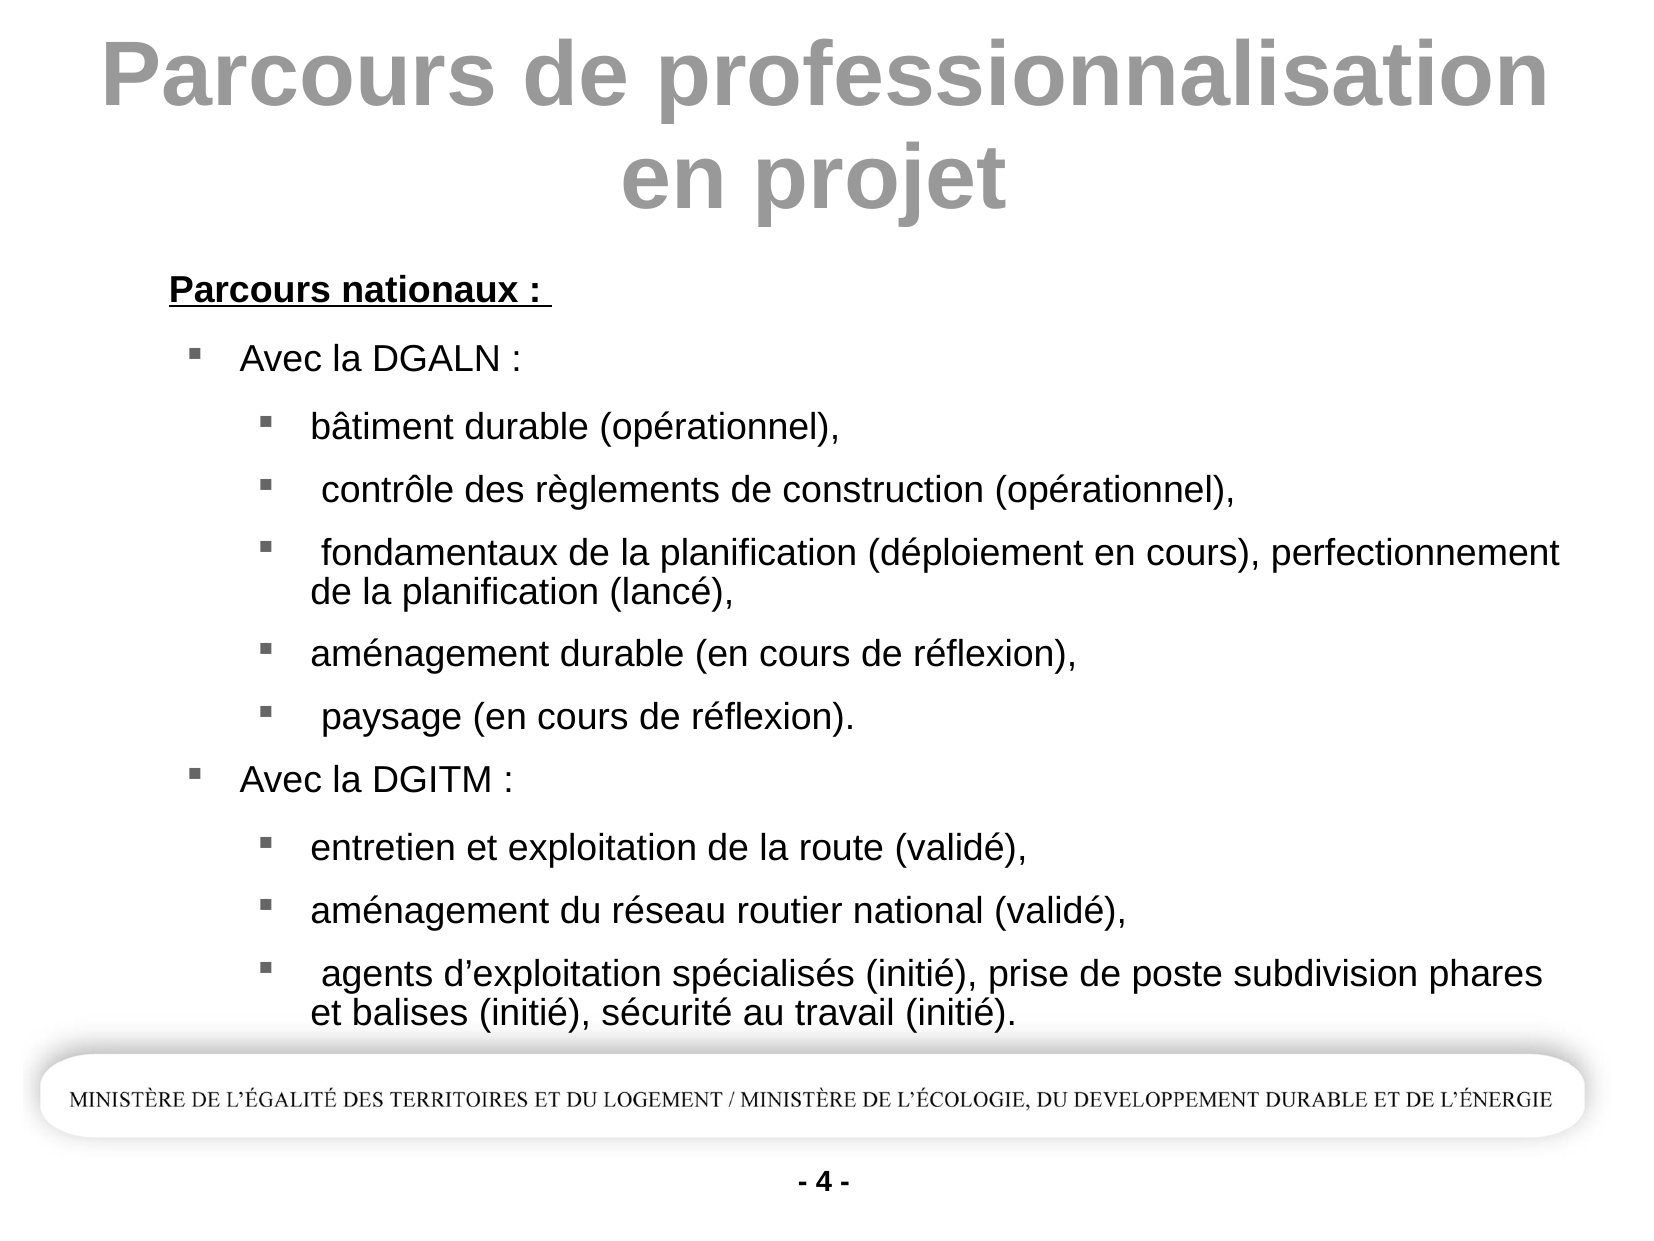

# Parcours de professionnalisation en projet
Parcours nationaux :
Avec la DGALN :
bâtiment durable (opérationnel),
 contrôle des règlements de construction (opérationnel),
 fondamentaux de la planification (déploiement en cours), perfectionnement de la planification (lancé),
aménagement durable (en cours de réflexion),
 paysage (en cours de réflexion).
Avec la DGITM :
entretien et exploitation de la route (validé),
aménagement du réseau routier national (validé),
 agents d’exploitation spécialisés (initié), prise de poste subdivision phares et balises (initié), sécurité au travail (initié).